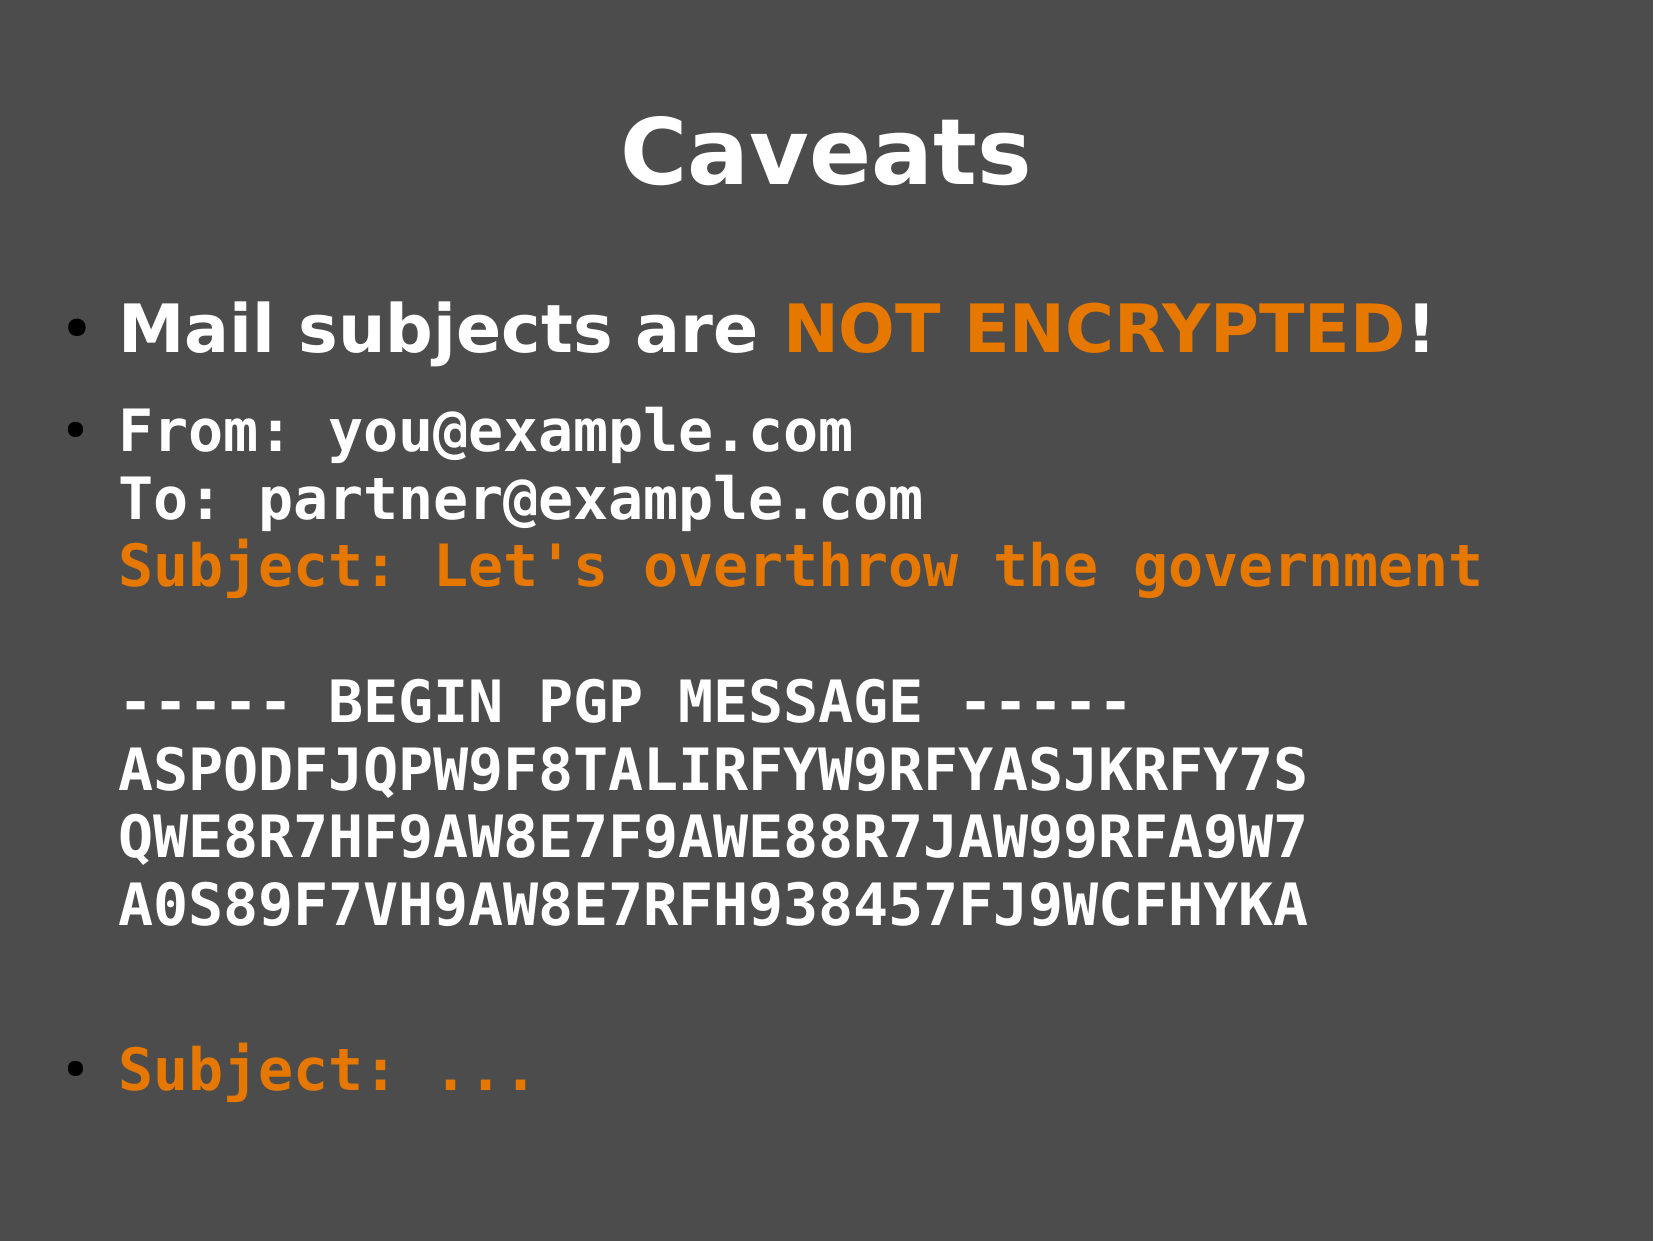

# Caveats
Mail subjects are NOT ENCRYPTED!
From: you@example.com
To: partner@example.com
Subject: Let's overthrow the government
----- BEGIN PGP MESSAGE -----
ASPODFJQPW9F8TALIRFYW9RFYASJKRFY7S
QWE8R7HF9AW8E7F9AWE88R7JAW99RFA9W7
A0S89F7VH9AW8E7RFH938457FJ9WCFHYKA
Subject: ...